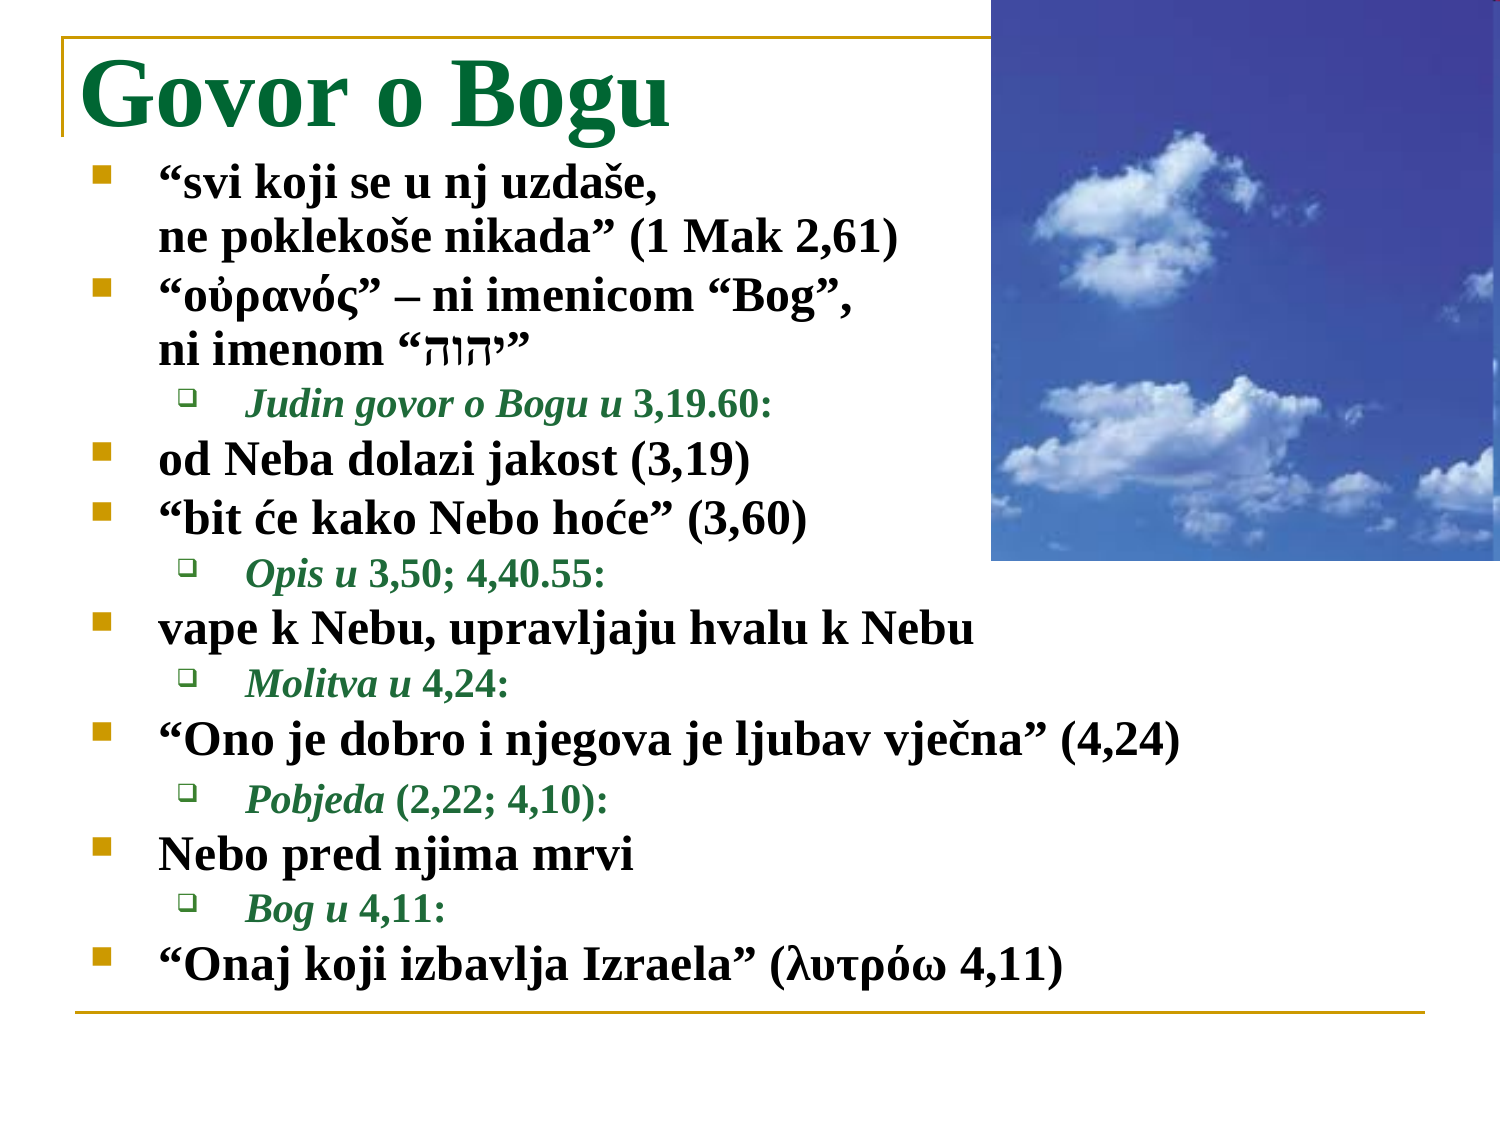

# Govor o Bogu
“svi koji se u nj uzdaše,
ne poklekoše nikada” (1 Mak 2,61)
“οὐρανός” – ni imenicom “Bog”,
ni imenom “יהוה”
Judin govor o Bogu u 3,19.60:
od Neba dolazi jakost (3,19)
“bit će kako Nebo hoće” (3,60)
Opis u 3,50; 4,40.55:
vape k Nebu, upravljaju hvalu k Nebu
Molitva u 4,24:
“Ono je dobro i njegova je ljubav vječna” (4,24)
Pobjeda (2,22; 4,10):
Nebo pred njima mrvi
Bog u 4,11:
“Onaj koji izbavlja Izraela” (λυτρόω 4,11)